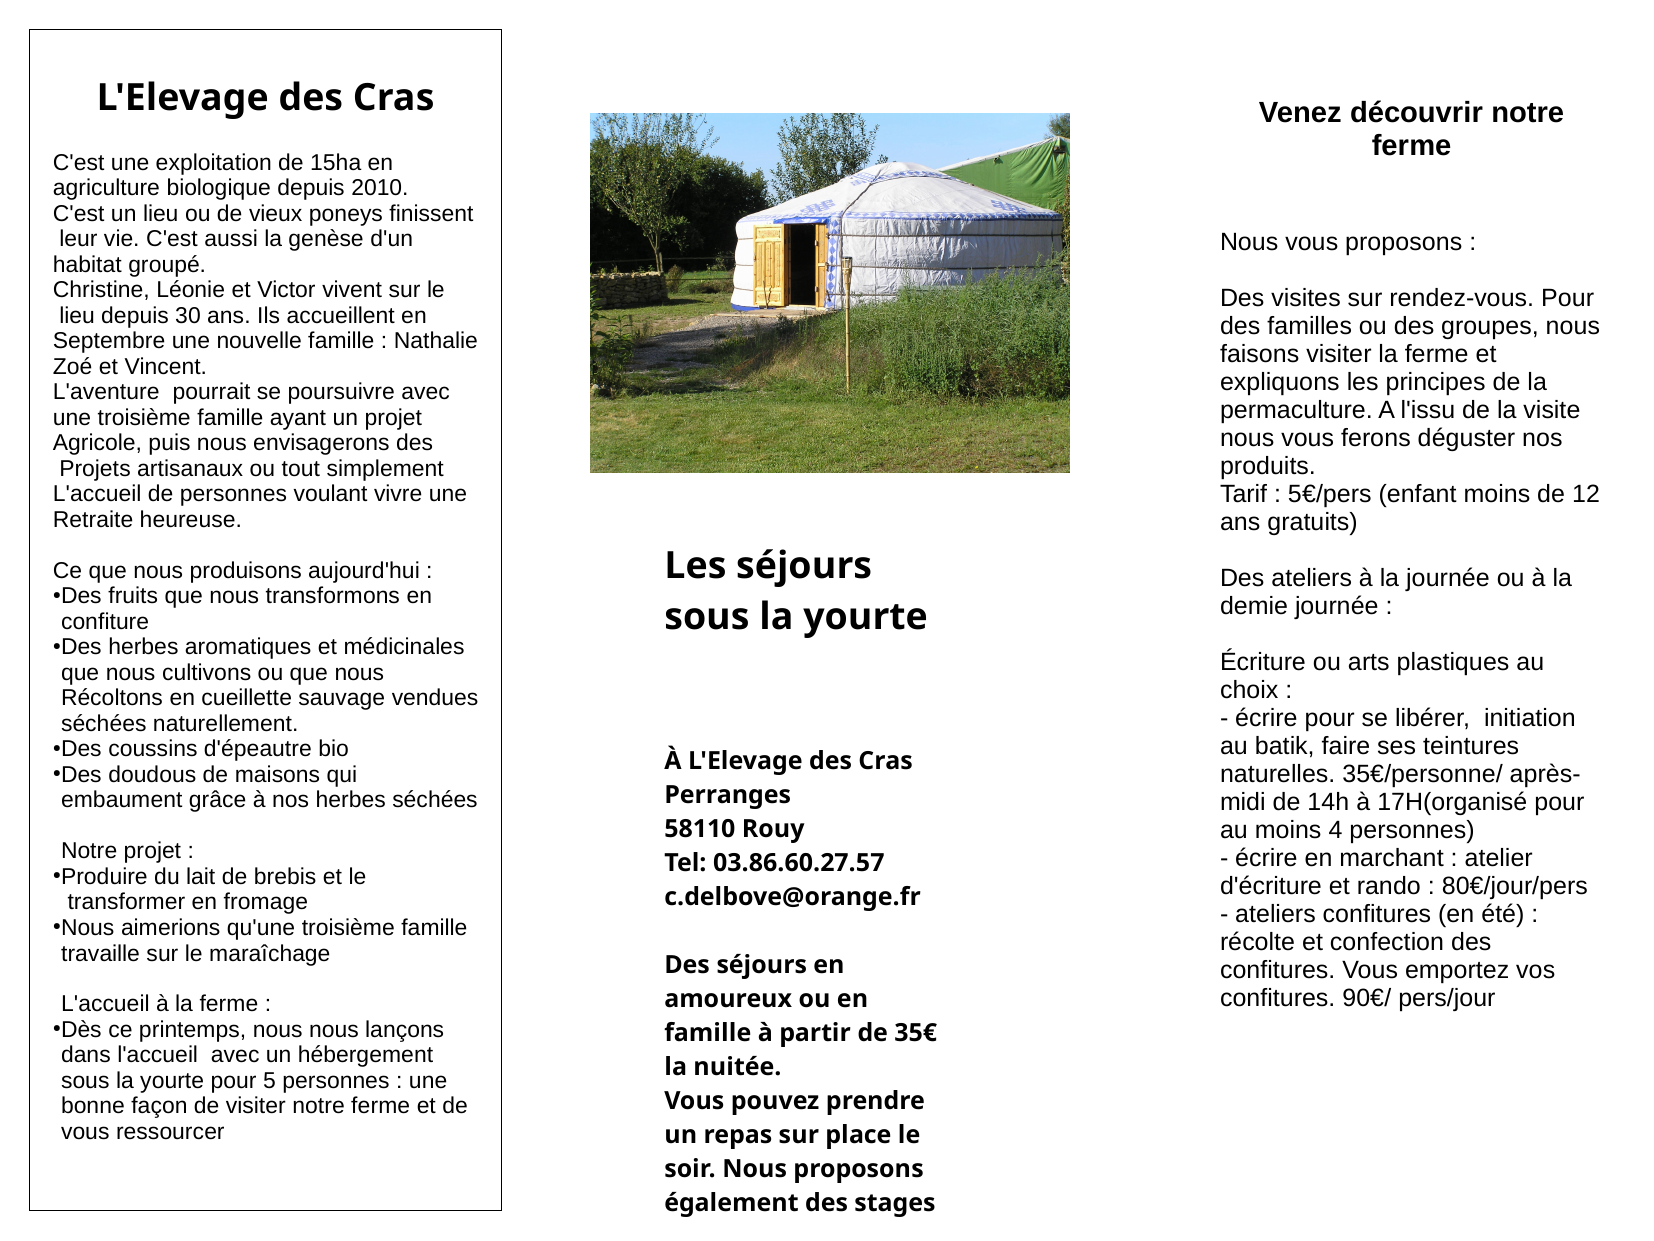

L'Elevage des Cras
C'est une exploitation de 15ha en
agriculture biologique depuis 2010.
C'est un lieu ou de vieux poneys finissent
 leur vie. C'est aussi la genèse d'un
habitat groupé.
Christine, Léonie et Victor vivent sur le
 lieu depuis 30 ans. Ils accueillent en
Septembre une nouvelle famille : Nathalie
Zoé et Vincent.
L'aventure pourrait se poursuivre avec
une troisième famille ayant un projet
Agricole, puis nous envisagerons des
 Projets artisanaux ou tout simplement
L'accueil de personnes voulant vivre une
Retraite heureuse.
Ce que nous produisons aujourd'hui :
Des fruits que nous transformons en
confiture
Des herbes aromatiques et médicinales
que nous cultivons ou que nous
Récoltons en cueillette sauvage vendues
séchées naturellement.
Des coussins d'épeautre bio
Des doudous de maisons qui
embaument grâce à nos herbes séchées
Notre projet :
Produire du lait de brebis et le
 transformer en fromage
Nous aimerions qu'une troisième famille
travaille sur le maraîchage
L'accueil à la ferme :
Dès ce printemps, nous nous lançons
dans l'accueil avec un hébergement
sous la yourte pour 5 personnes : une
bonne façon de visiter notre ferme et de
vous ressourcer
Venez découvrir notre ferme
Nous vous proposons :
Des visites sur rendez-vous. Pour des familles ou des groupes, nous faisons visiter la ferme et expliquons les principes de la permaculture. A l'issu de la visite nous vous ferons déguster nos produits.
Tarif : 5€/pers (enfant moins de 12 ans gratuits)
Des ateliers à la journée ou à la demie journée :
Écriture ou arts plastiques au choix :
- écrire pour se libérer, initiation au batik, faire ses teintures naturelles. 35€/personne/ après-midi de 14h à 17H(organisé pour au moins 4 personnes)
- écrire en marchant : atelier d'écriture et rando : 80€/jour/pers
- ateliers confitures (en été) : récolte et confection des confitures. Vous emportez vos confitures. 90€/ pers/jour
Les séjours sous la yourte
À L'Elevage des Cras
Perranges
58110 Rouy
Tel: 03.86.60.27.57
c.delbove@orange.fr
Des séjours en amoureux ou en famille à partir de 35€ la nuitée.
Vous pouvez prendre un repas sur place le soir. Nous proposons également des stages
Siret : 37783967500032